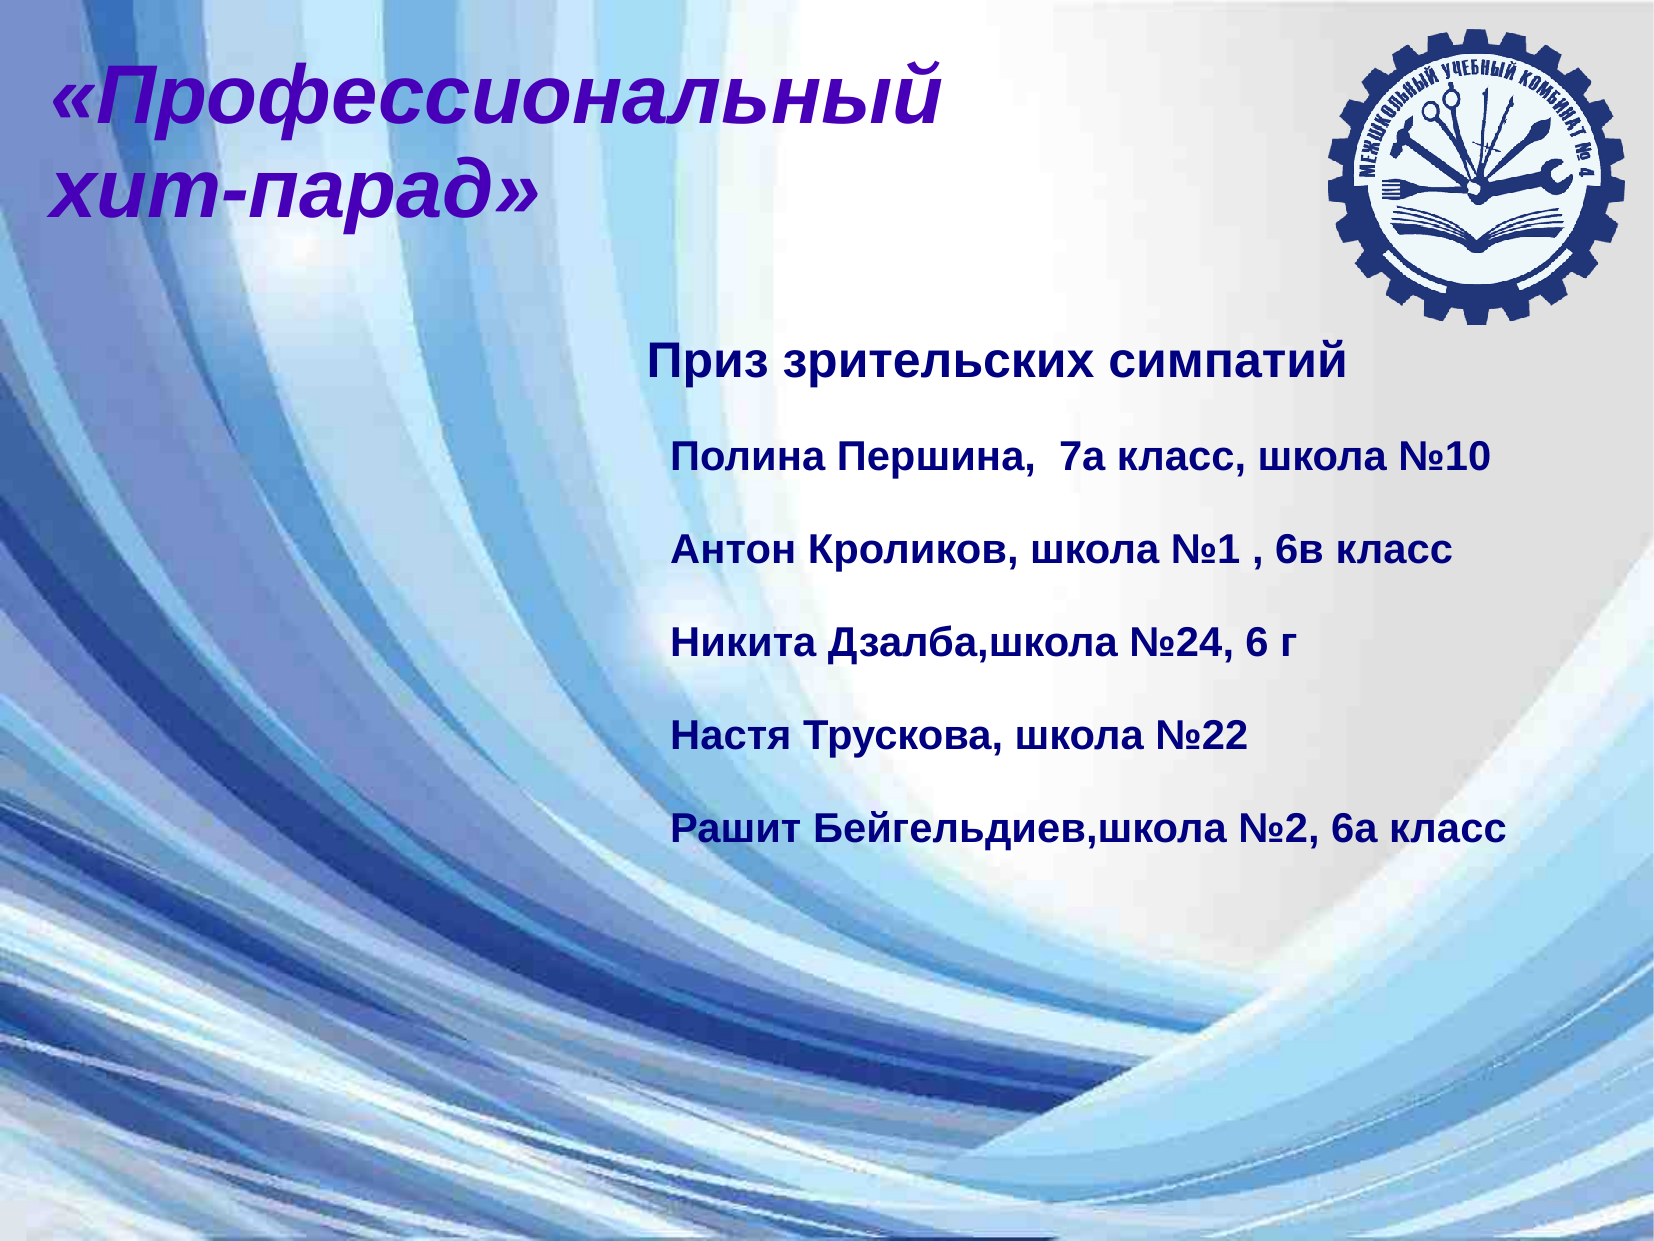

«Профессиональный
хит-парад»
Приз зрительских симпатий
Полина Першина, 7а класс, школа №10
Антон Кроликов, школа №1 , 6в класс
Никита Дзалба,школа №24, 6 г
Настя Трускова, школа №22
Рашит Бейгельдиев,школа №2, 6а класс